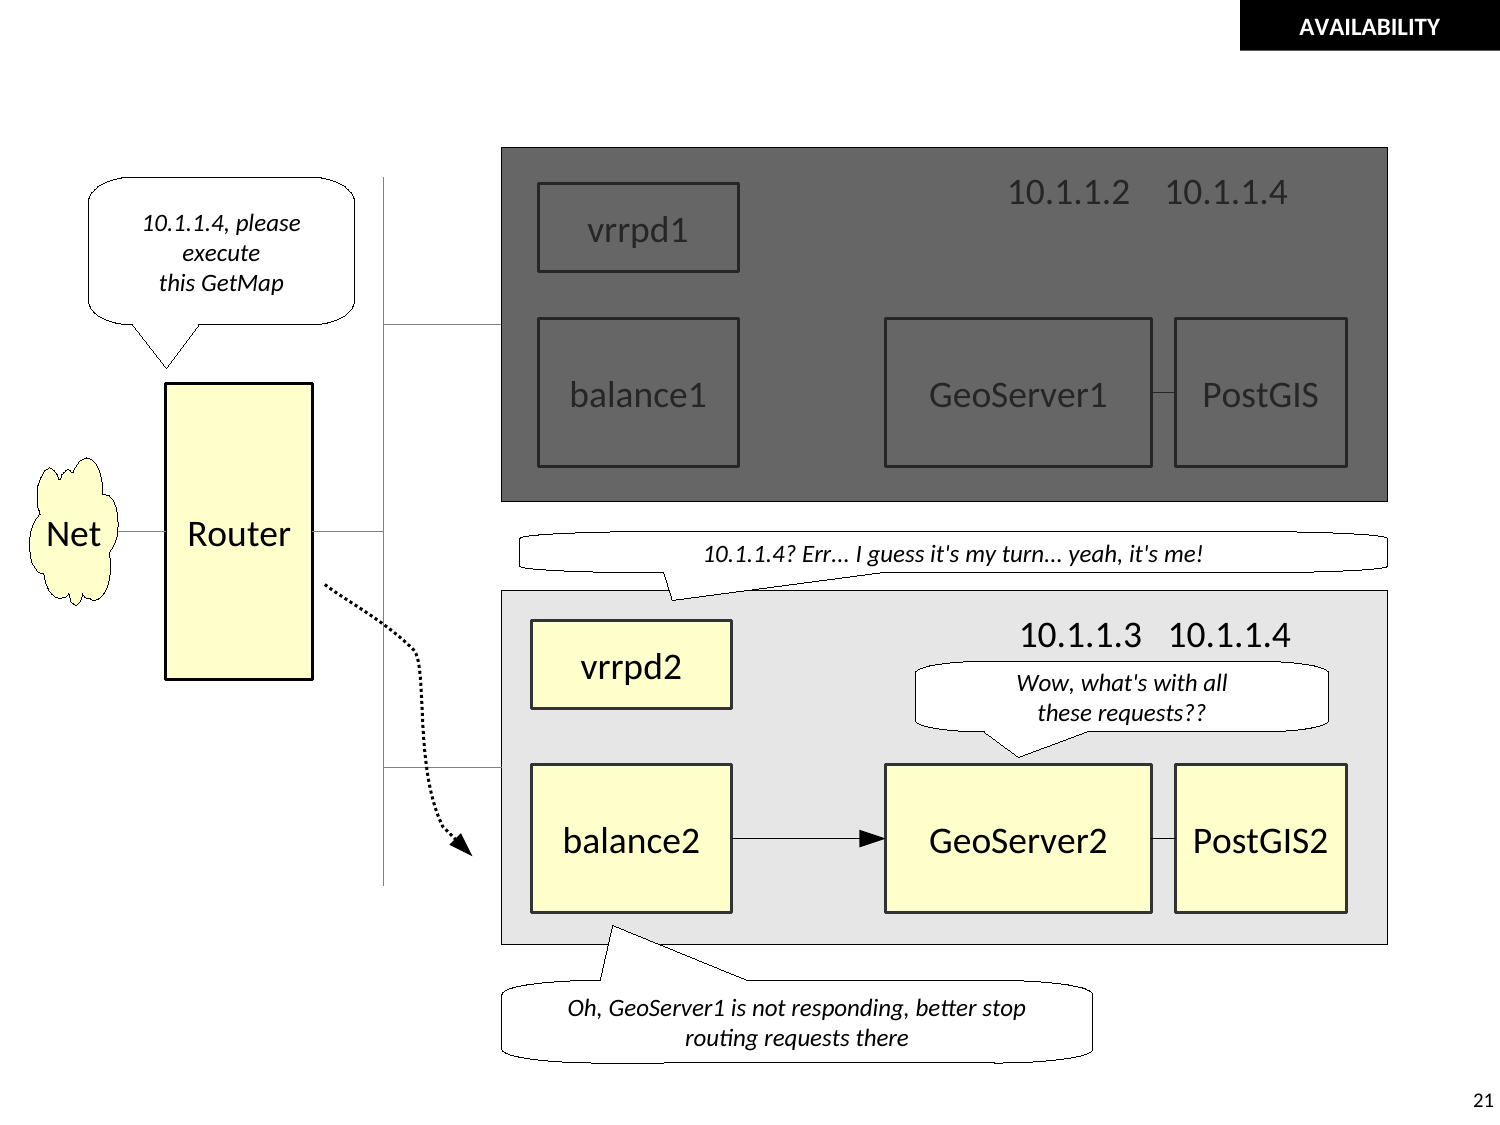

AVAILABILITY
10.1.1.2 10.1.1.4
10.1.1.4, please
execute
this GetMap
vrrpd1
balance1
GeoServer1
PostGIS
Router
Net
10.1.1.4? Err... I guess it's my turn... yeah, it's me!
10.1.1.3 10.1.1.4
vrrpd2
Wow, what's with all
these requests??
balance2
GeoServer2
PostGIS2
Oh, GeoServer1 is not responding, better stop
routing requests there
21